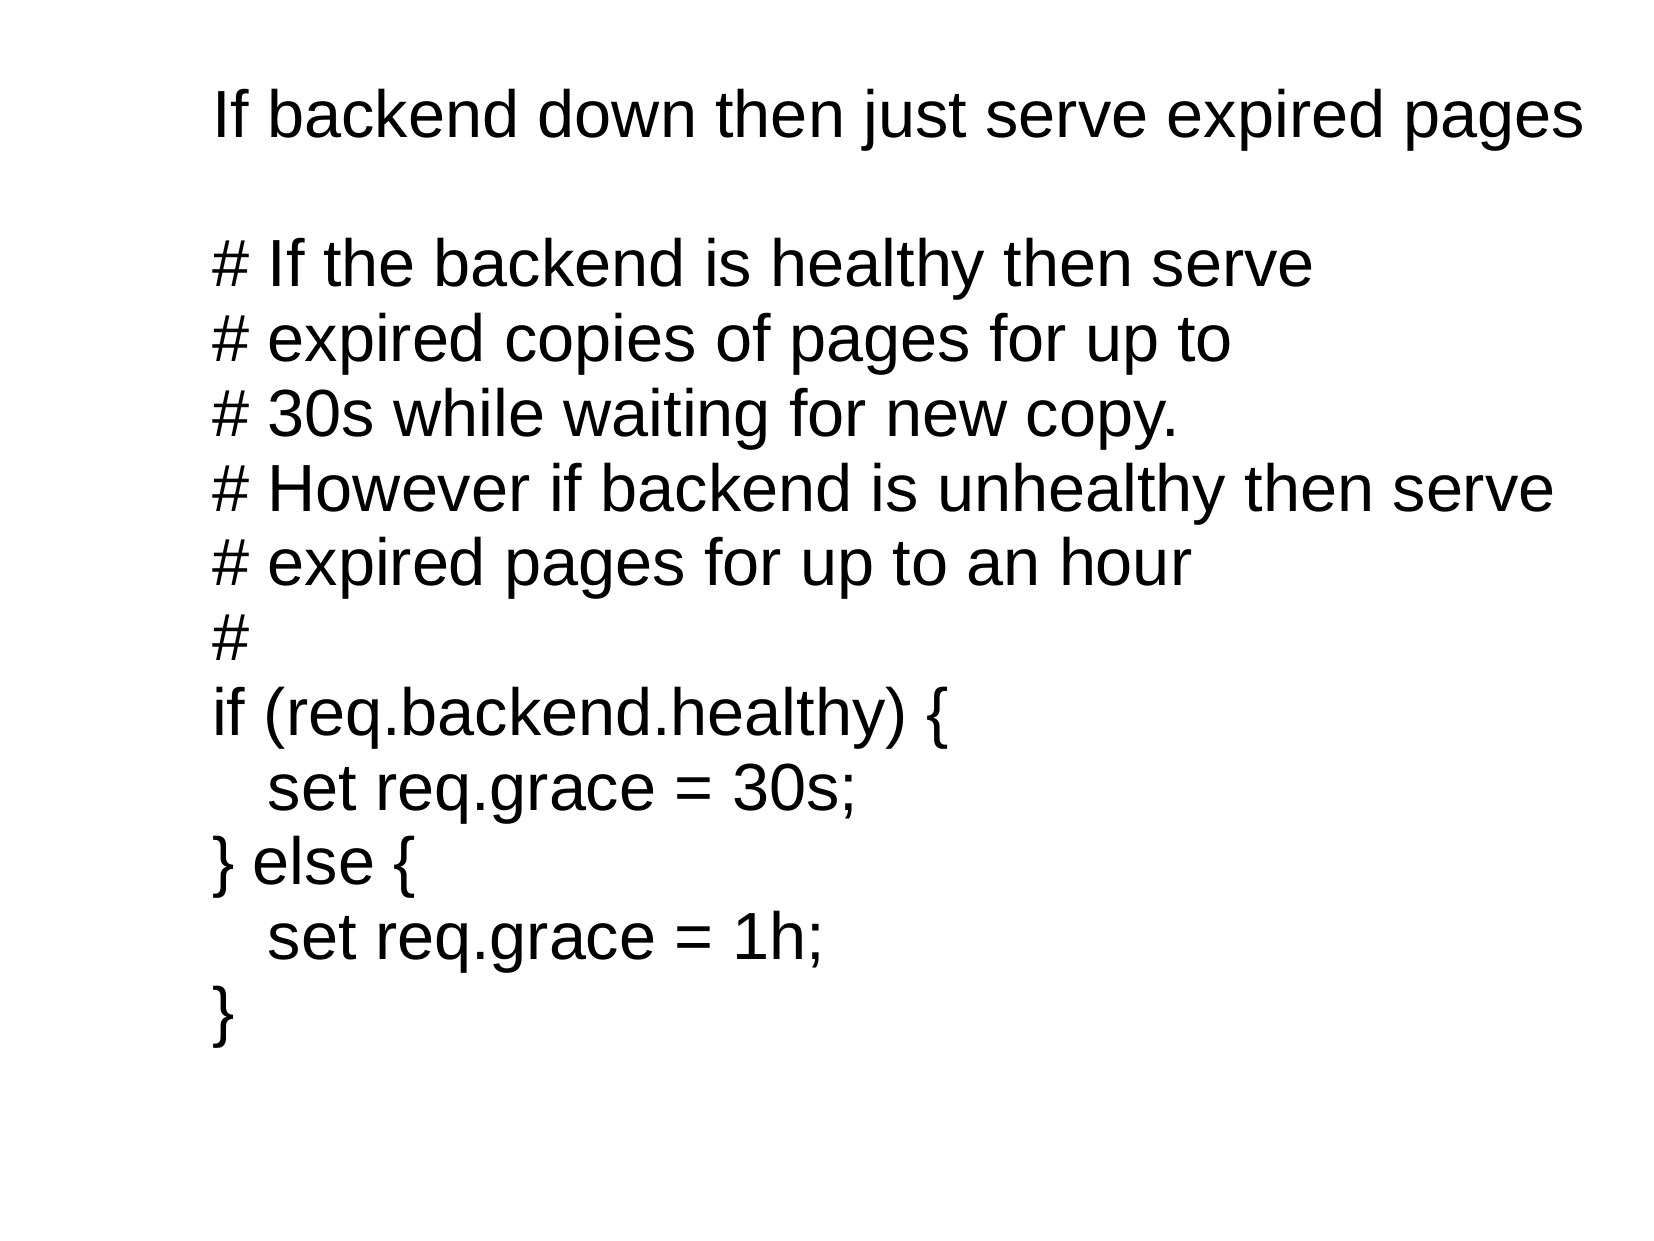

If backend down then just serve expired pages
# If the backend is healthy then serve
# expired copies of pages for up to
# 30s while waiting for new copy.
# However if backend is unhealthy then serve
# expired pages for up to an hour
#
if (req.backend.healthy) {
 set req.grace = 30s;
} else {
 set req.grace = 1h;
}